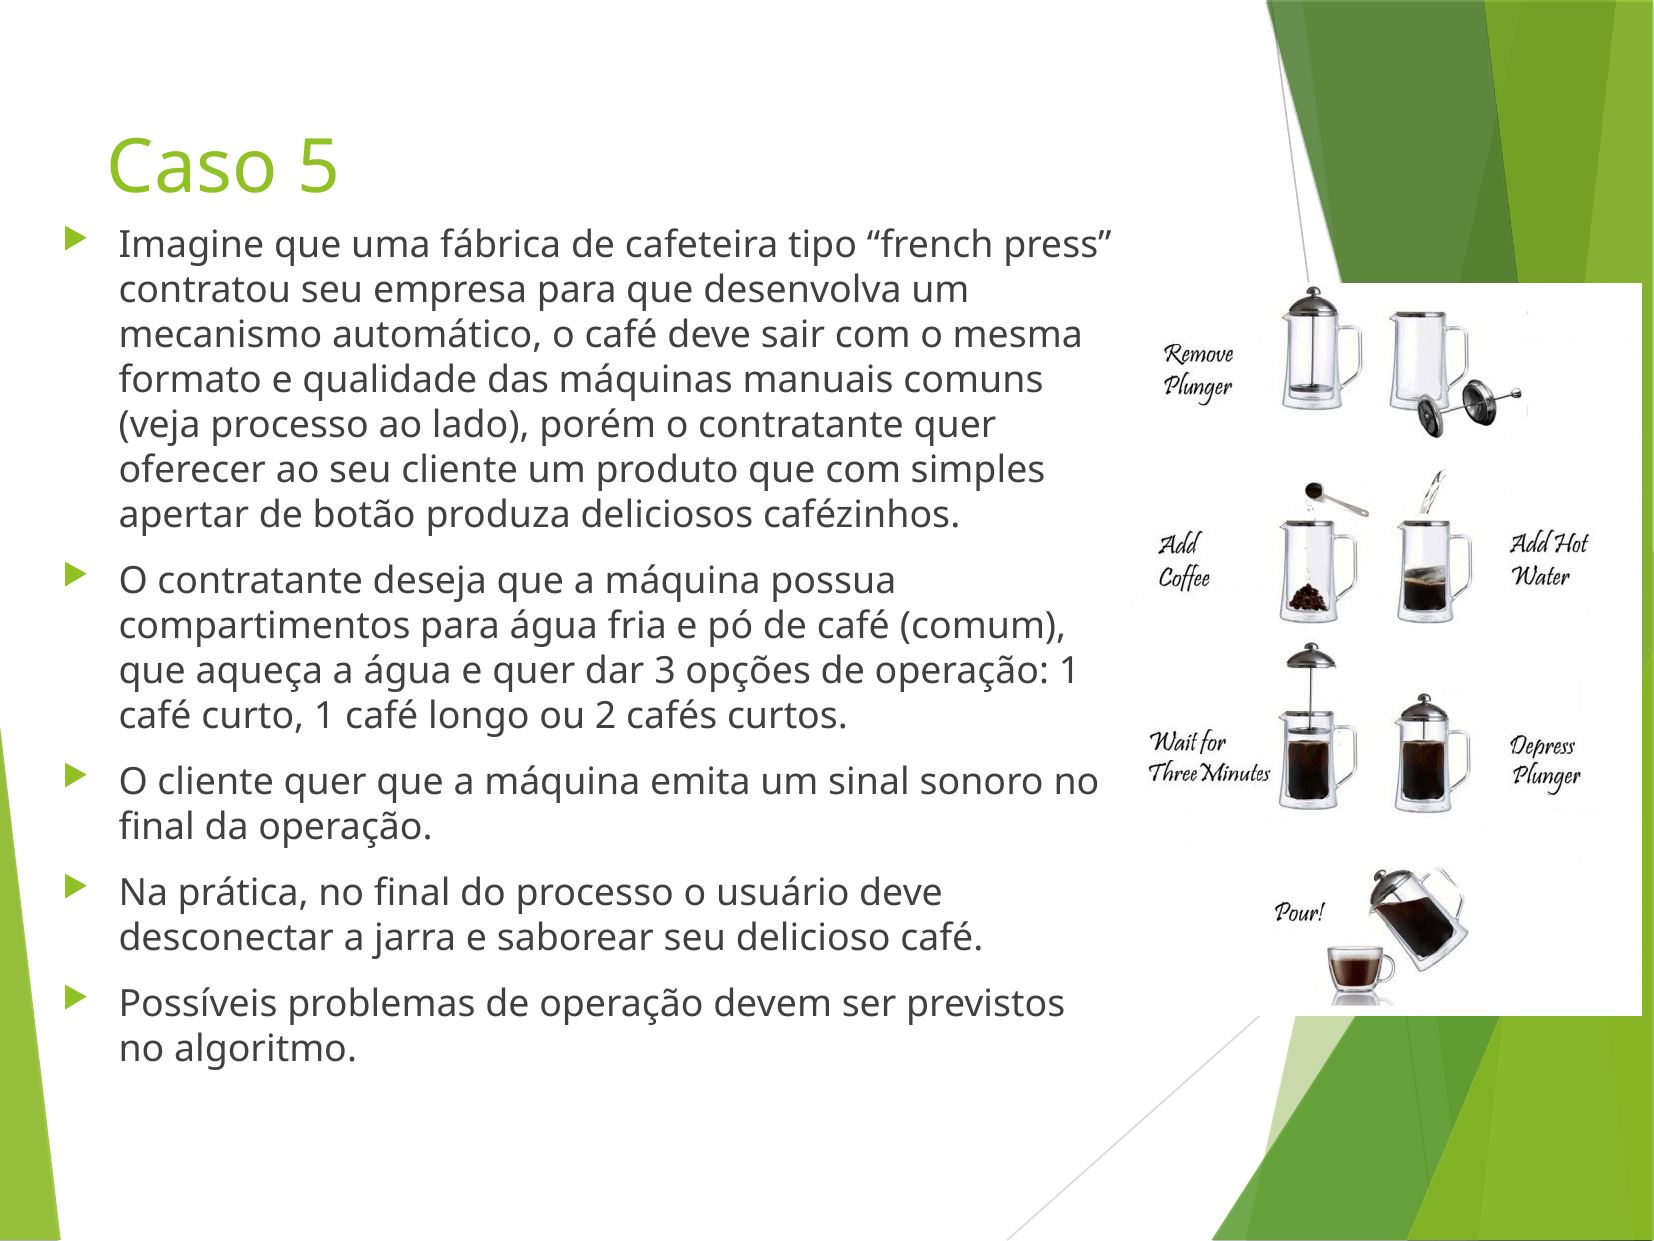

# Caso 5
Imagine que uma fábrica de cafeteira tipo “french press” contratou seu empresa para que desenvolva um mecanismo automático, o café deve sair com o mesma formato e qualidade das máquinas manuais comuns (veja processo ao lado), porém o contratante quer oferecer ao seu cliente um produto que com simples apertar de botão produza deliciosos cafézinhos.
O contratante deseja que a máquina possua compartimentos para água fria e pó de café (comum), que aqueça a água e quer dar 3 opções de operação: 1 café curto, 1 café longo ou 2 cafés curtos.
O cliente quer que a máquina emita um sinal sonoro no final da operação.
Na prática, no final do processo o usuário deve desconectar a jarra e saborear seu delicioso café.
Possíveis problemas de operação devem ser previstos no algoritmo.